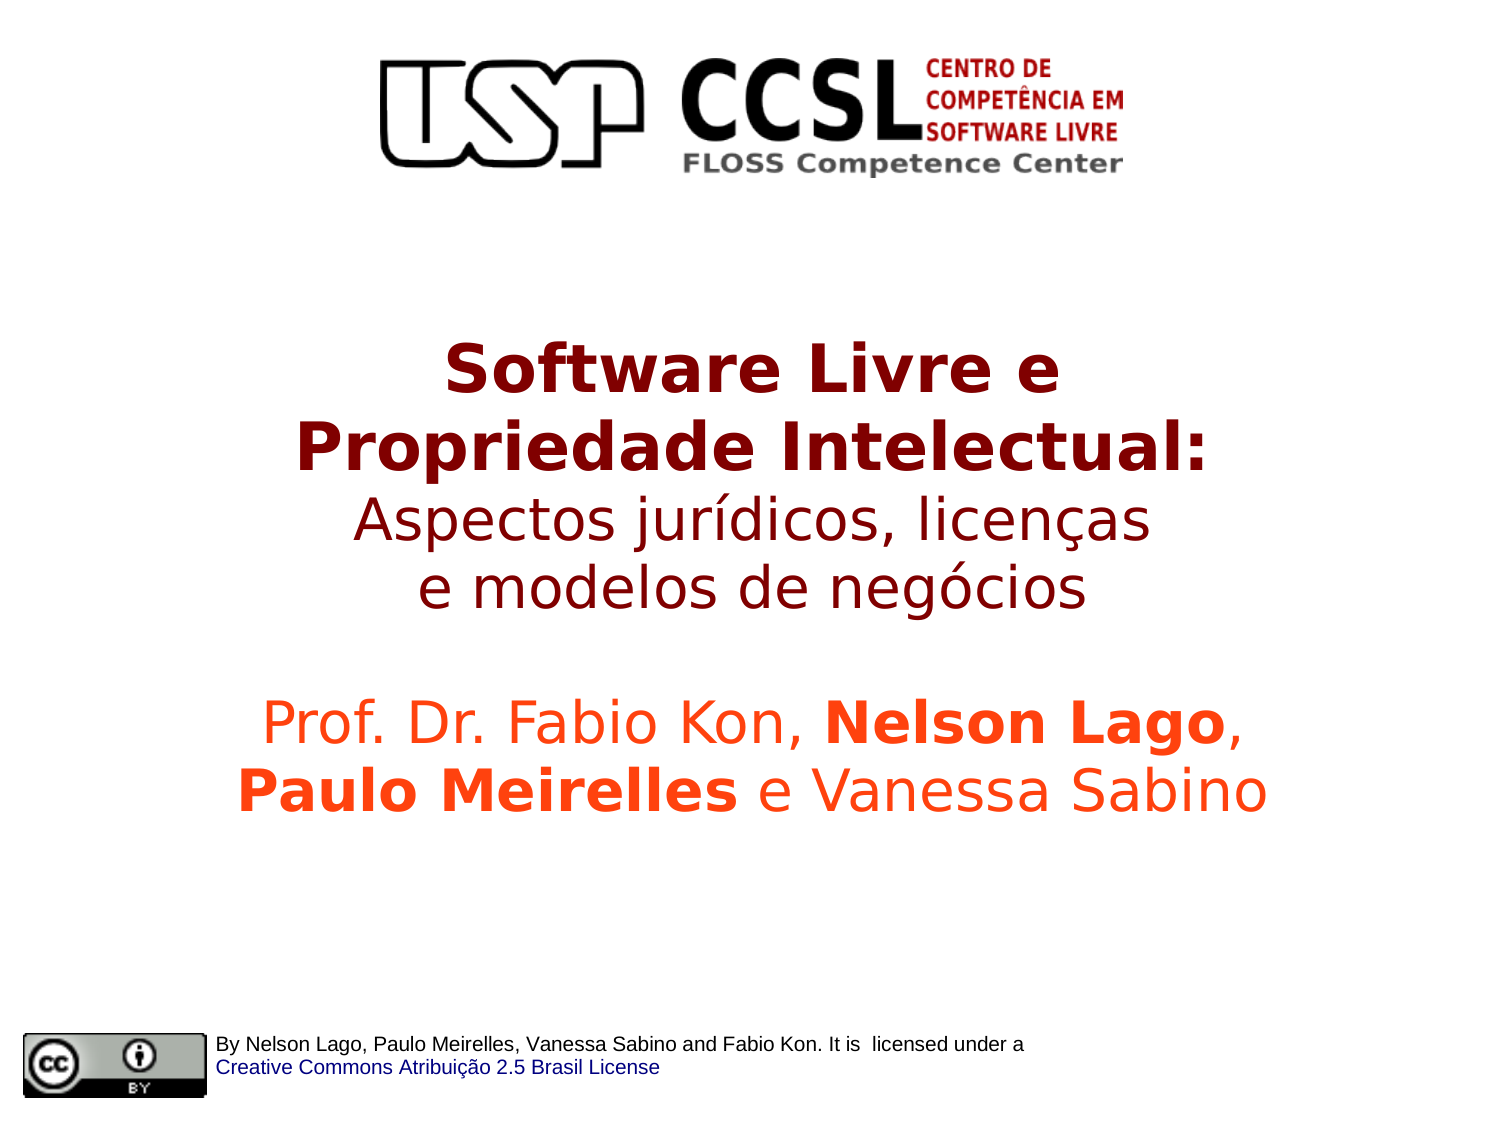

# Software Livre e
Propriedade Intelectual:
Aspectos jurídicos, licenças
e modelos de negócios
Prof. Dr. Fabio Kon, Nelson Lago,
Paulo Meirelles e Vanessa Sabino
By Nelson Lago, Paulo Meirelles, Vanessa Sabino and Fabio Kon. It is licensed under a Creative Commons Atribuição 2.5 Brasil License